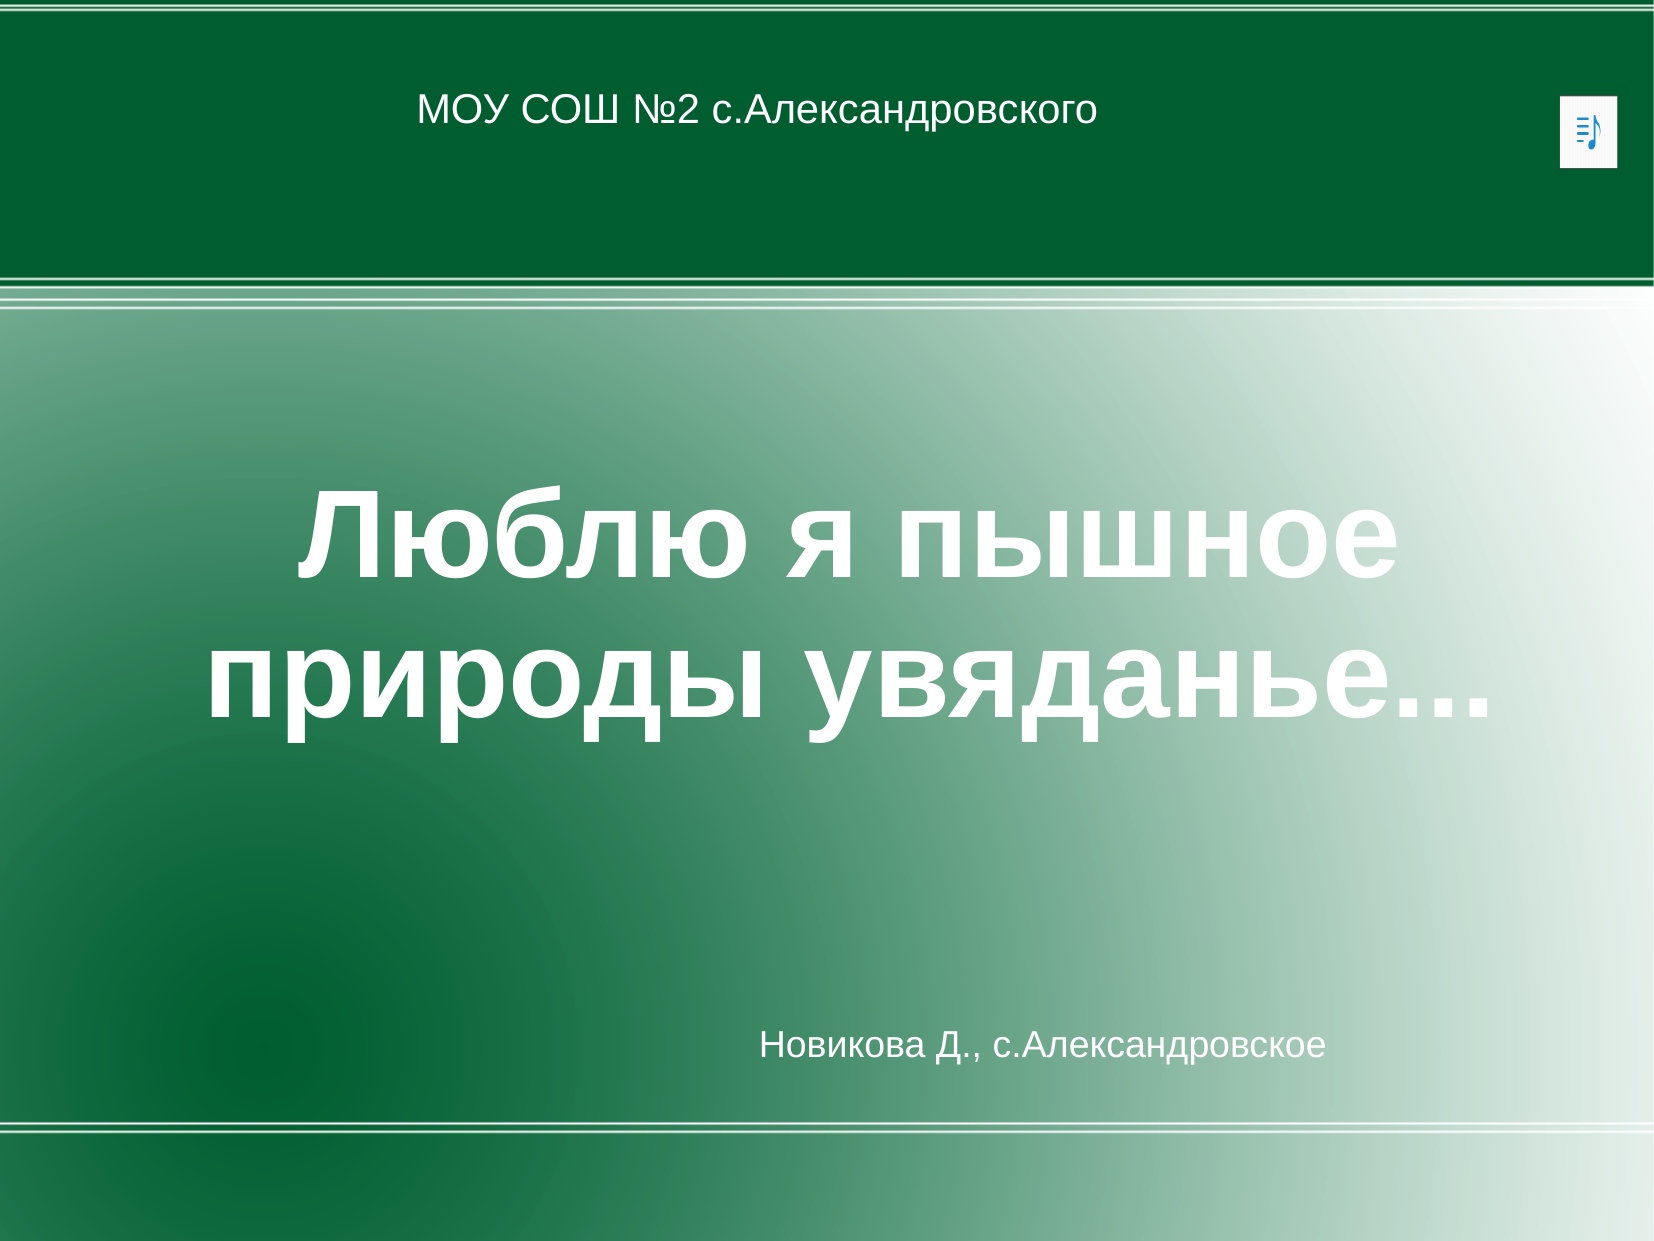

МОУ СОШ №2 с.Александровского
# Люблю я пышное природы увяданье...
Новикова Д., с.Александровское